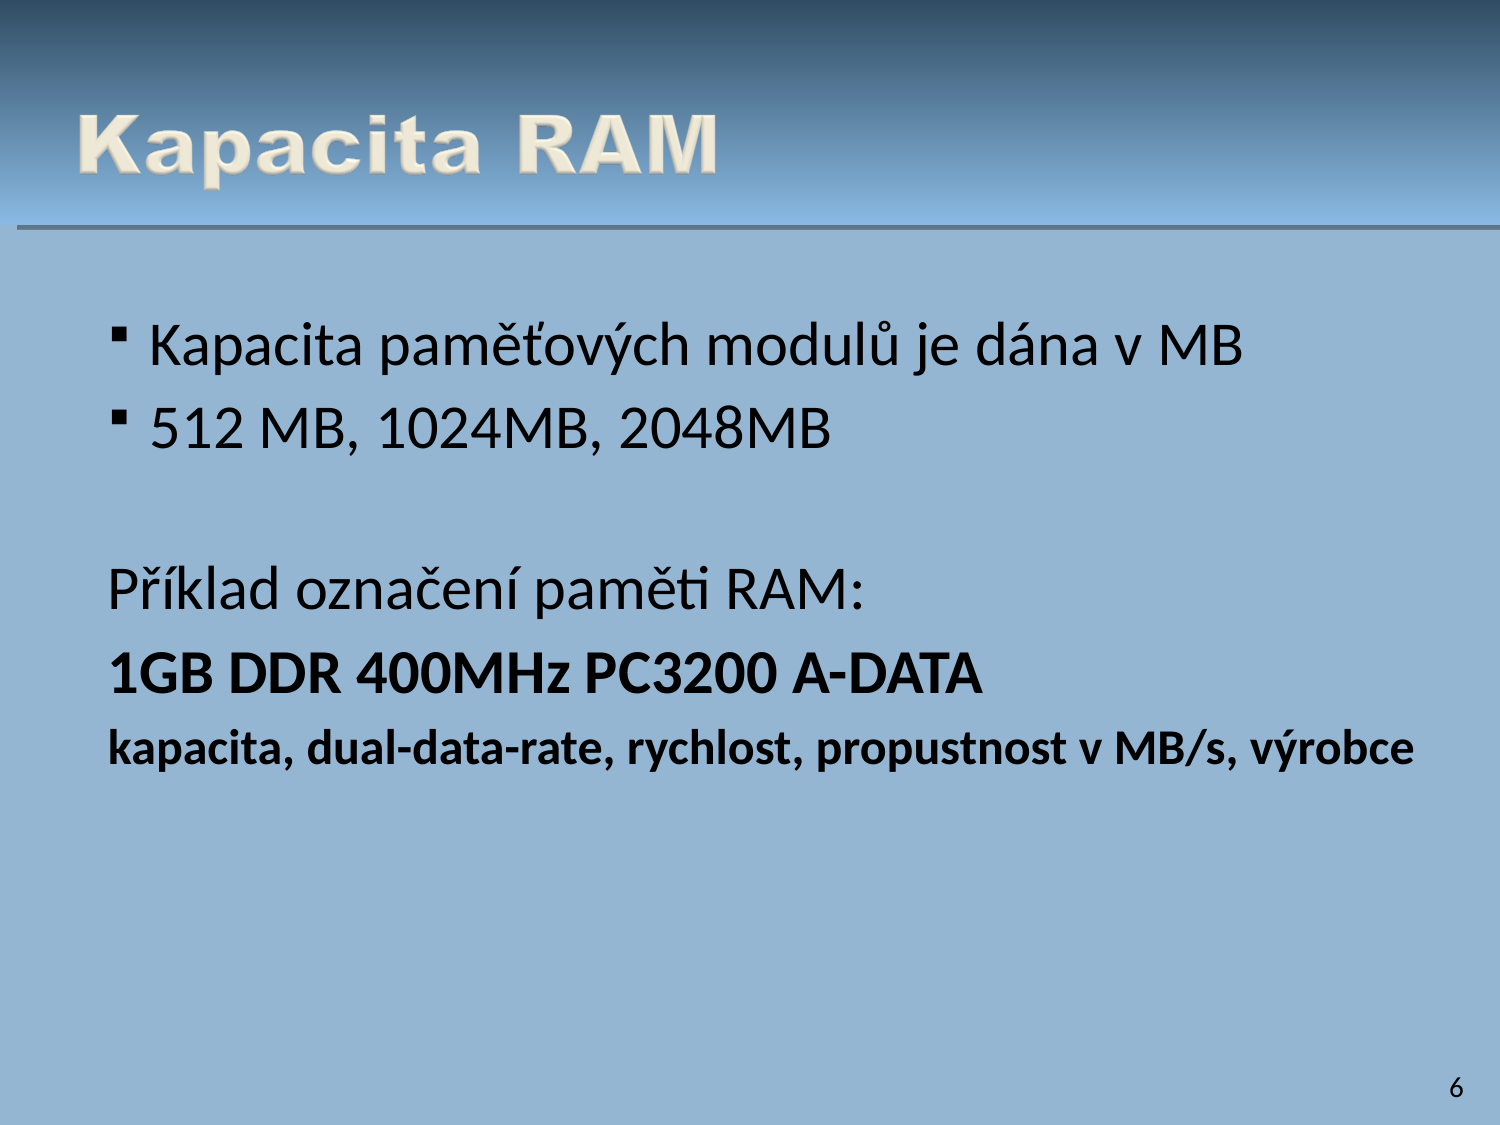

# Kapacita paměťových modulů je dána v MB
512 MB, 1024MB, 2048MB
Příklad označení paměti RAM:
1GB DDR 400MHz PC3200 A-DATA
kapacita, dual-data-rate, rychlost, propustnost v MB/s, výrobce